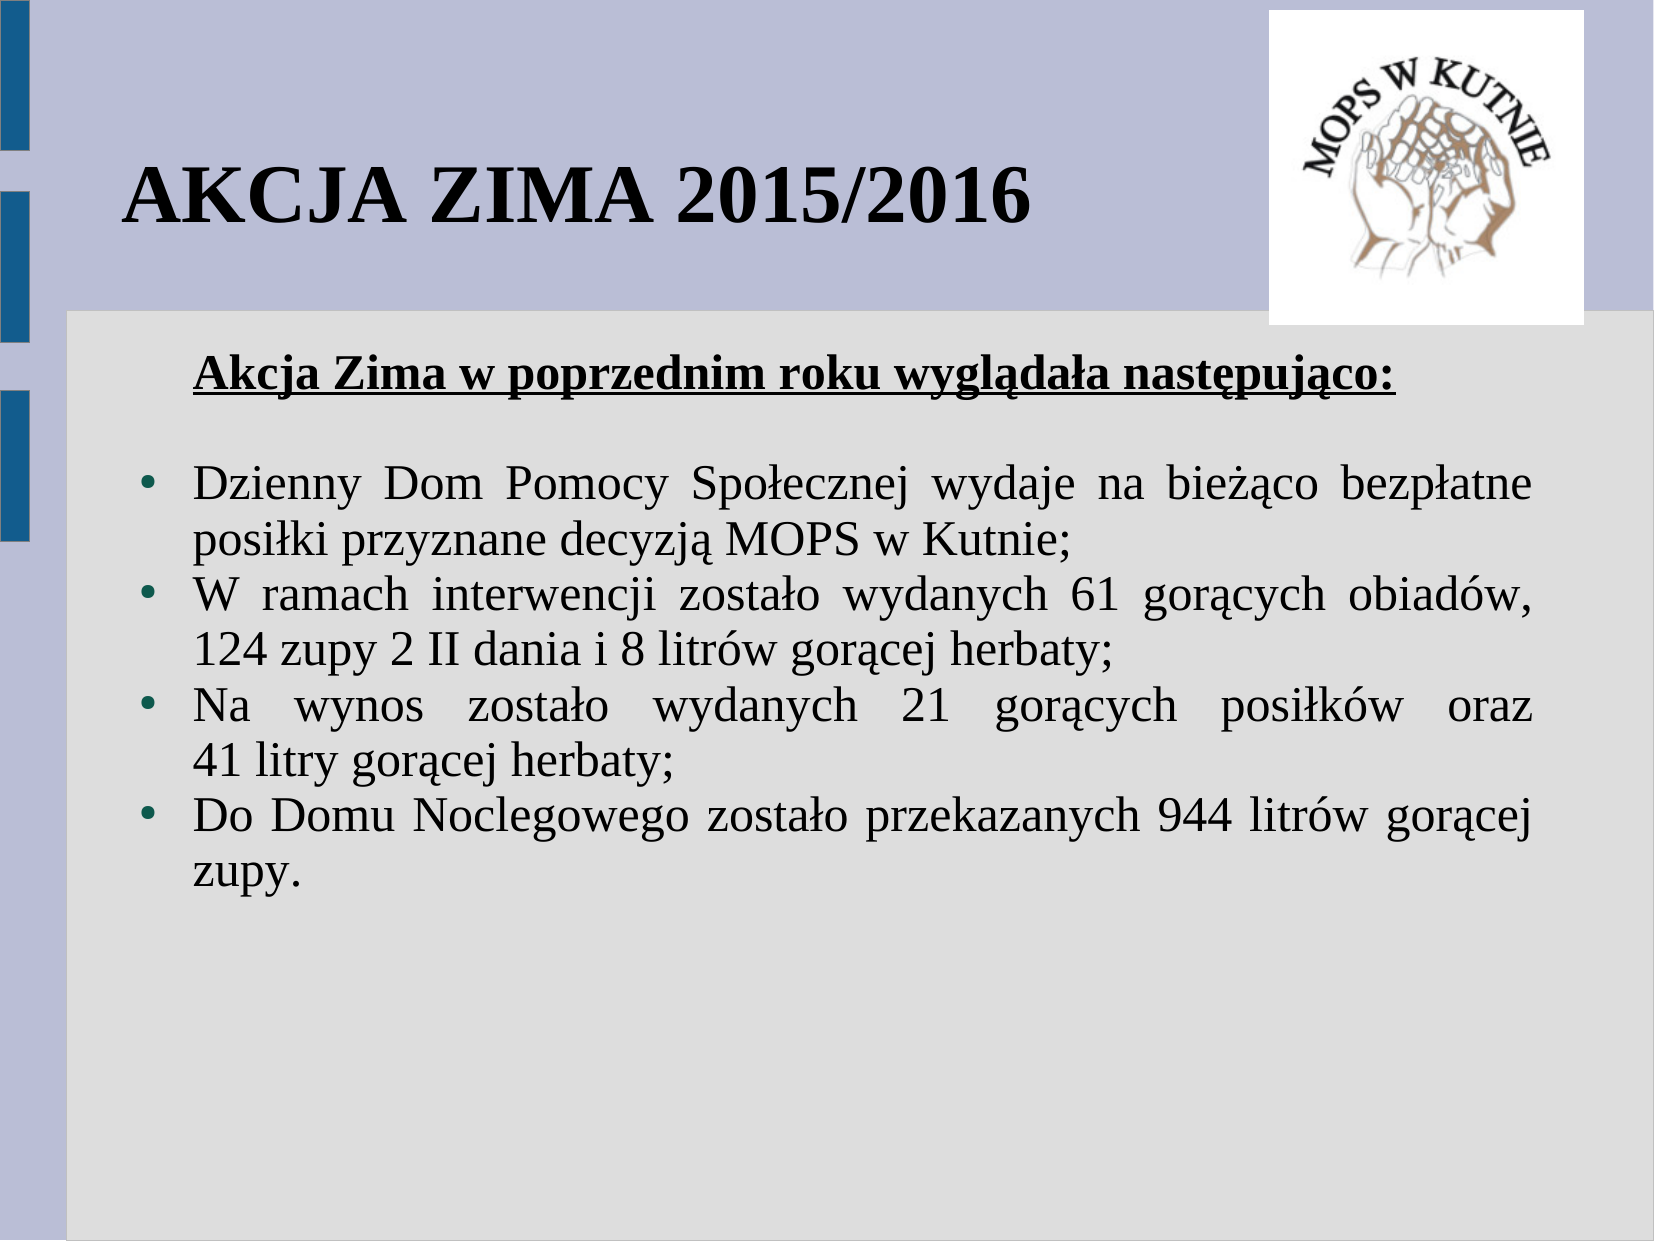

# AKCJA ZIMA 2015/2016
Akcja Zima w poprzednim roku wyglądała następująco:
Dzienny Dom Pomocy Społecznej wydaje na bieżąco bezpłatne posiłki przyznane decyzją MOPS w Kutnie;
W ramach interwencji zostało wydanych 61 gorących obiadów, 124 zupy 2 II dania i 8 litrów gorącej herbaty;
Na wynos zostało wydanych 21 gorących posiłków oraz
41 litry gorącej herbaty;
Do Domu Noclegowego zostało przekazanych 944 litrów gorącej zupy.